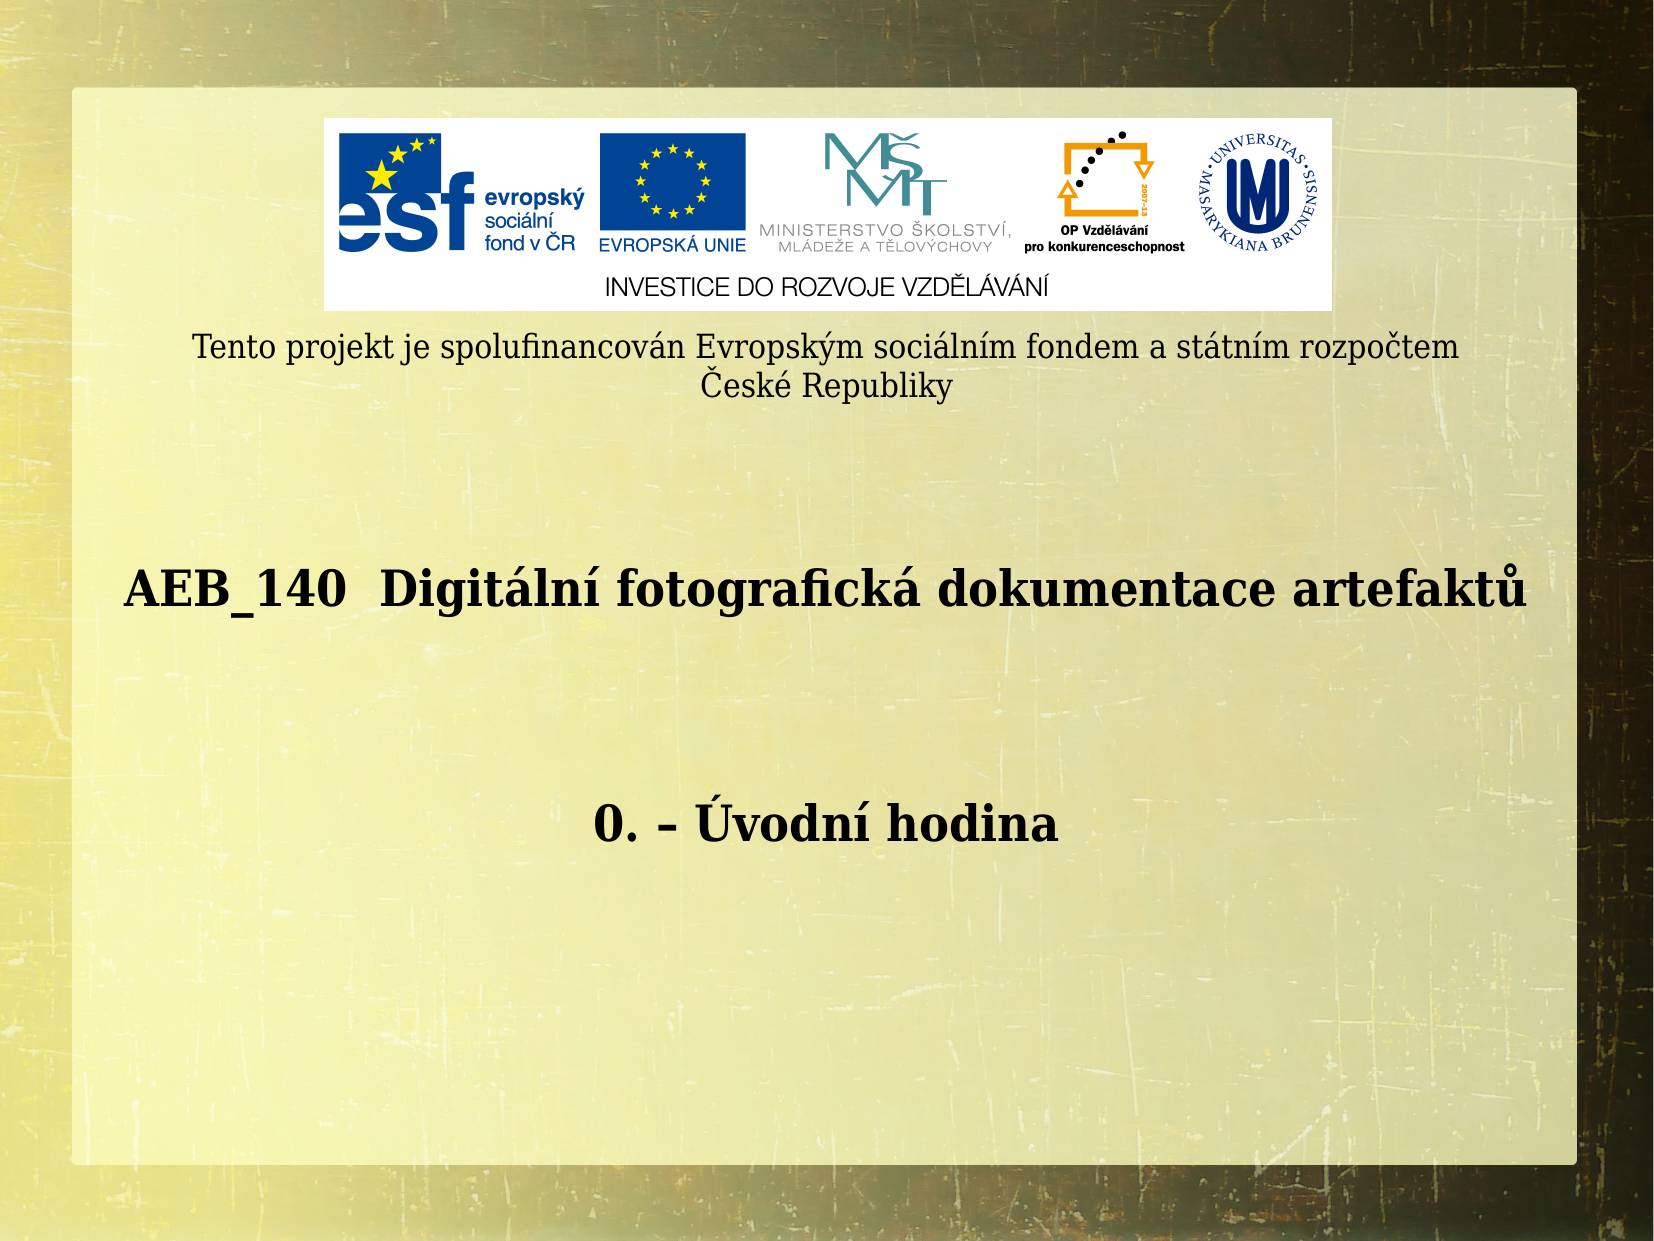

Tento projekt je spolufinancován Evropským sociálním fondem a státním rozpočtem
České Republiky
AEB_140 Digitální fotografická dokumentace artefaktů
0. – Úvodní hodina
#